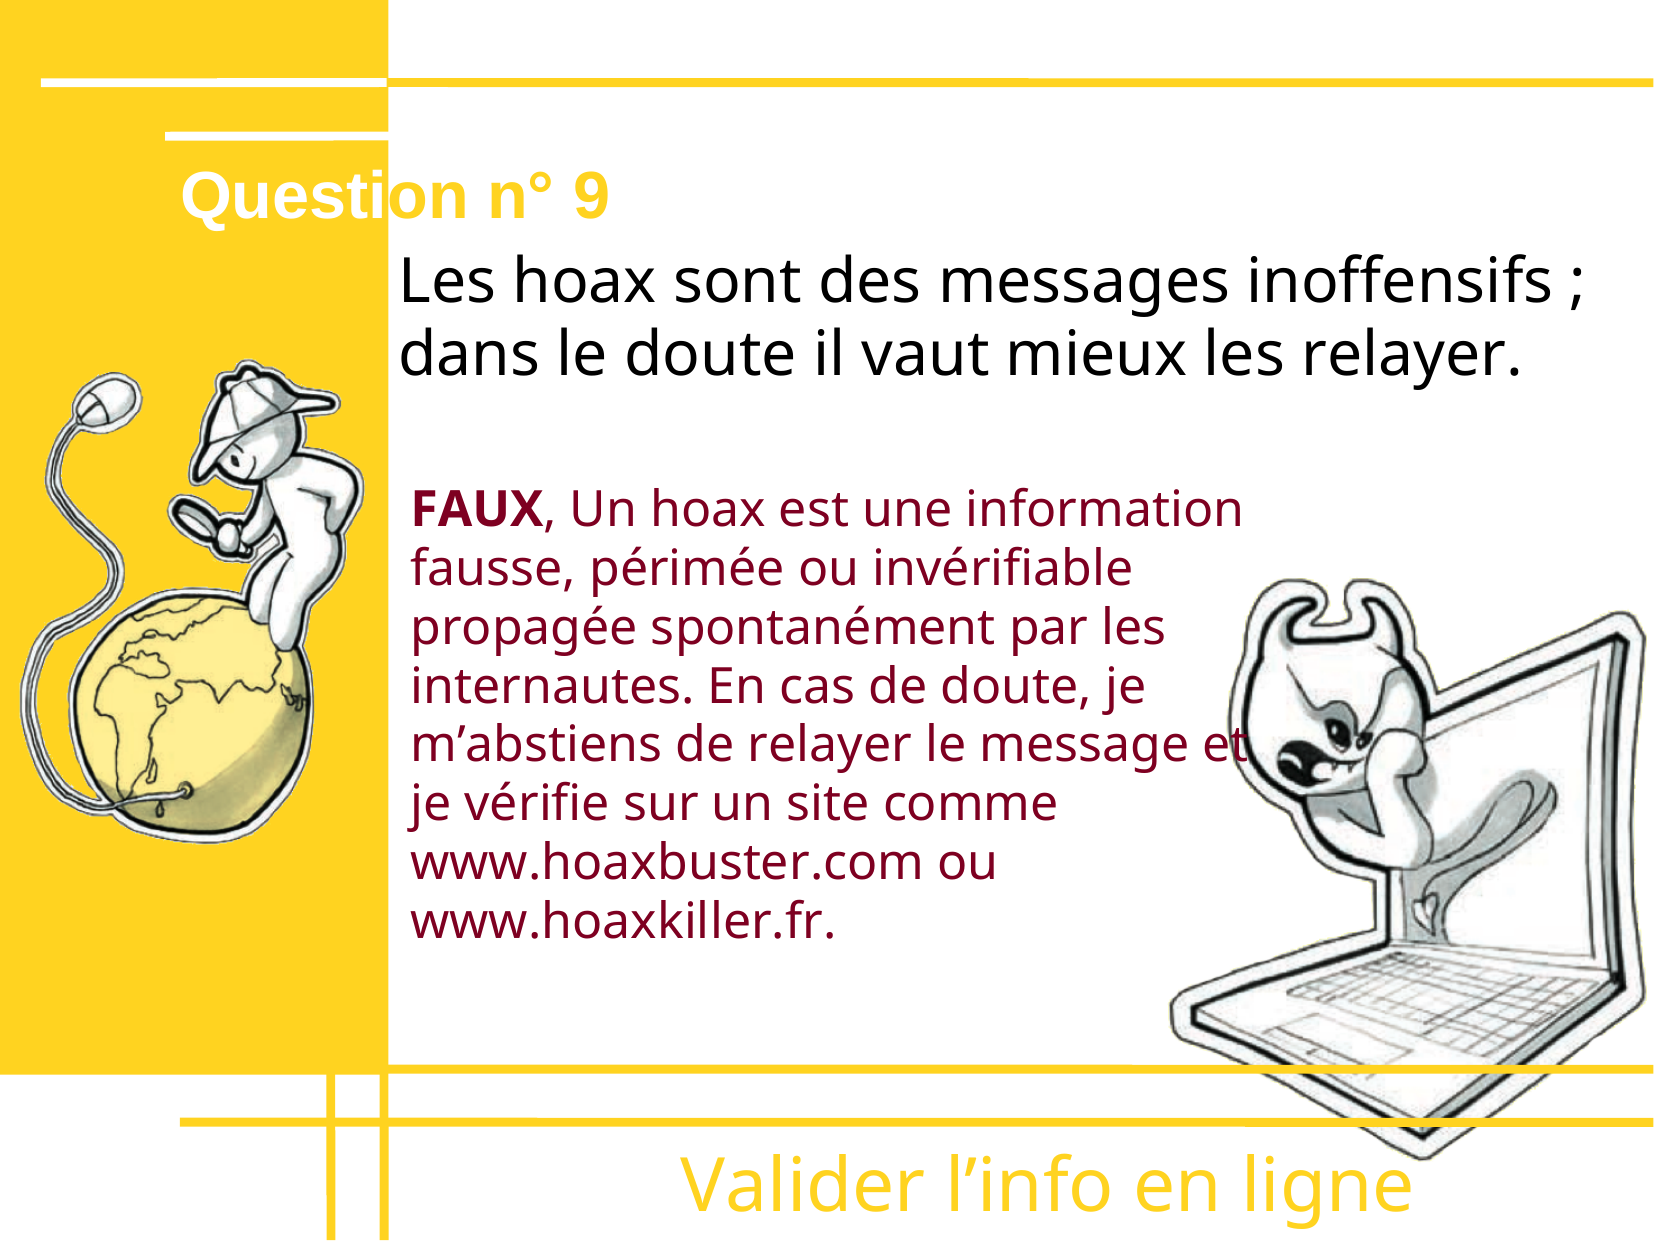

Question n° 9
Les hoax sont des messages inoffensifs ; dans le doute il vaut mieux les relayer.
FAUX, Un hoax est une information fausse, périmée ou invérifiable propagée spontanément par les internautes. En cas de doute, je m’abstiens de relayer le message et je vérifie sur un site comme www.hoaxbuster.com ou www.hoaxkiller.fr.
Valider lʼinfo en ligne